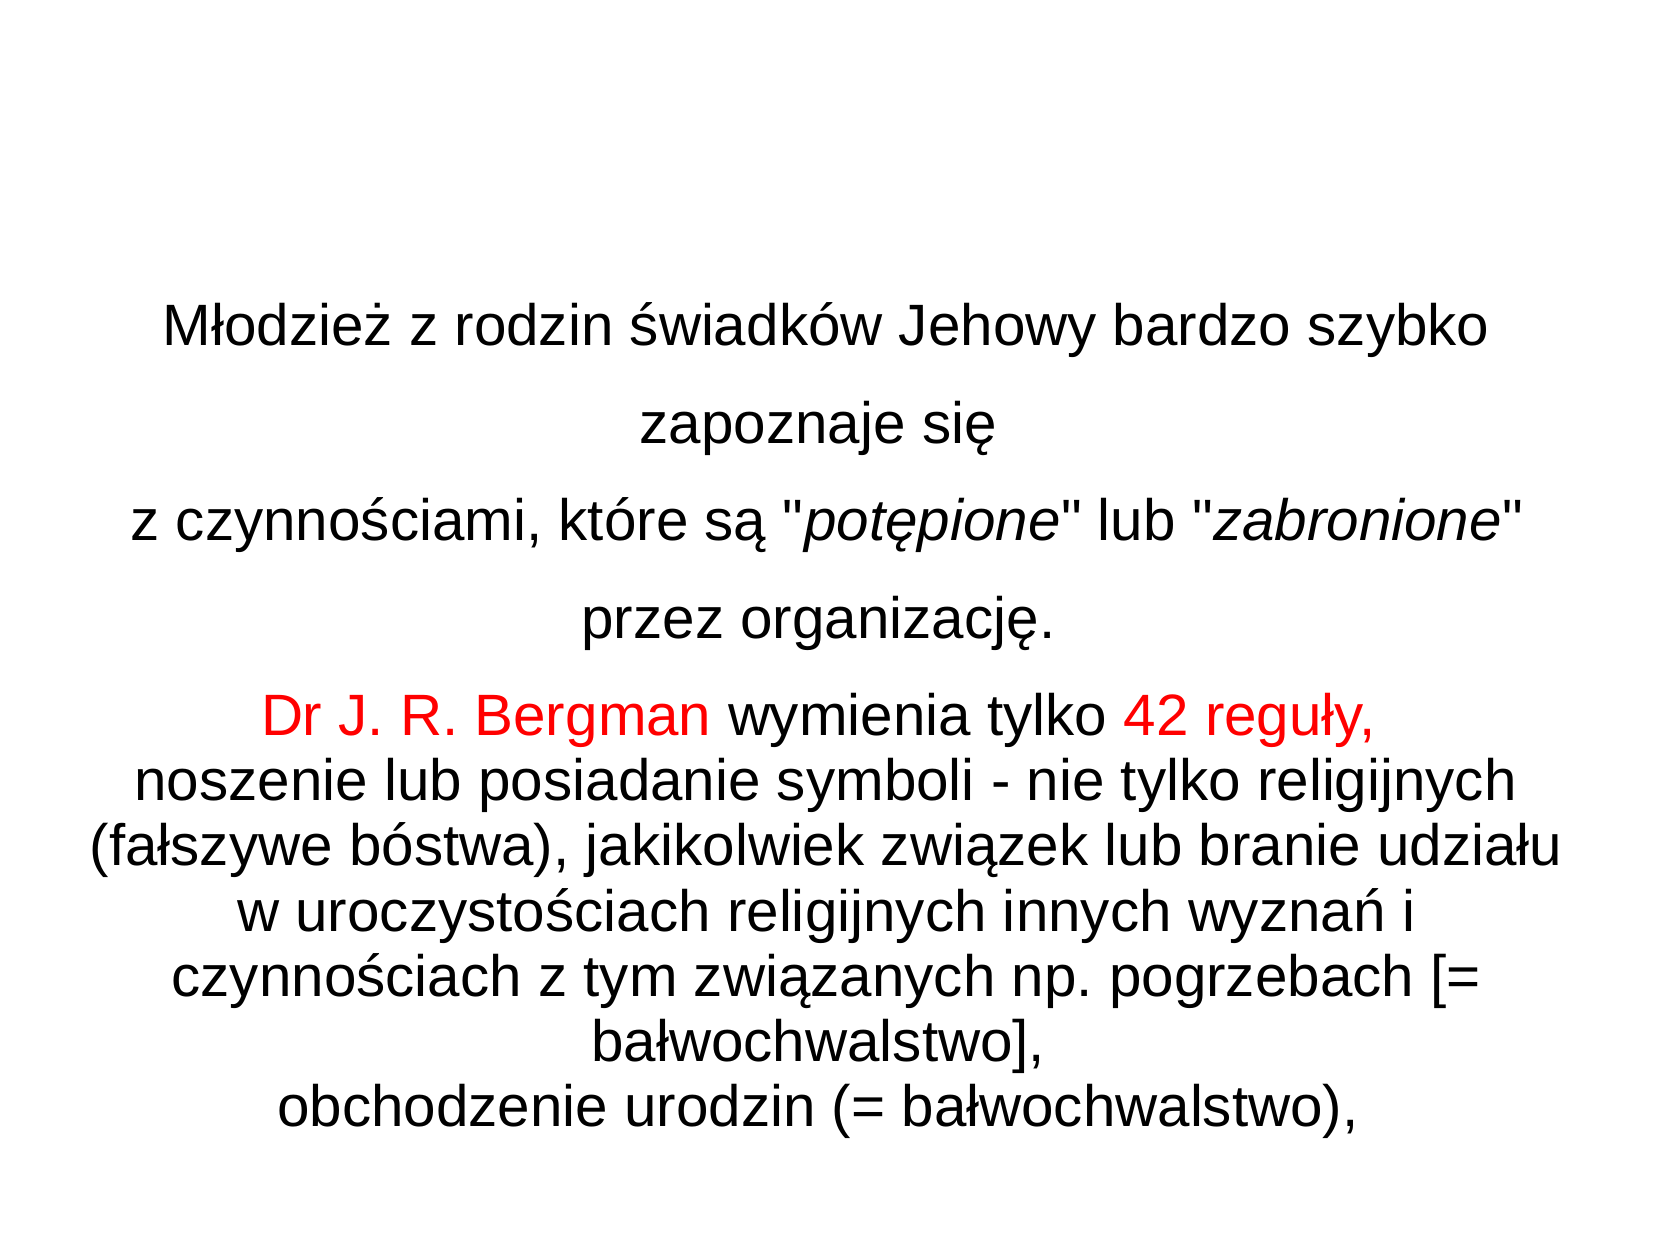

#
Młodzież z rodzin świadków Jehowy bardzo szybko zapoznaje się
z czynnościami, które są "potępione" lub "zabronione" przez organizację.
Dr J. R. Bergman wymienia tylko 42 reguły,
noszenie lub posiadanie symboli - nie tylko religijnych (fałszywe bóstwa), jakikolwiek związek lub branie udziału w uroczystościach religijnych innych wyznań i czynnościach z tym związanych np. pogrzebach [= bałwochwalstwo],
obchodzenie urodzin (= bałwochwalstwo),